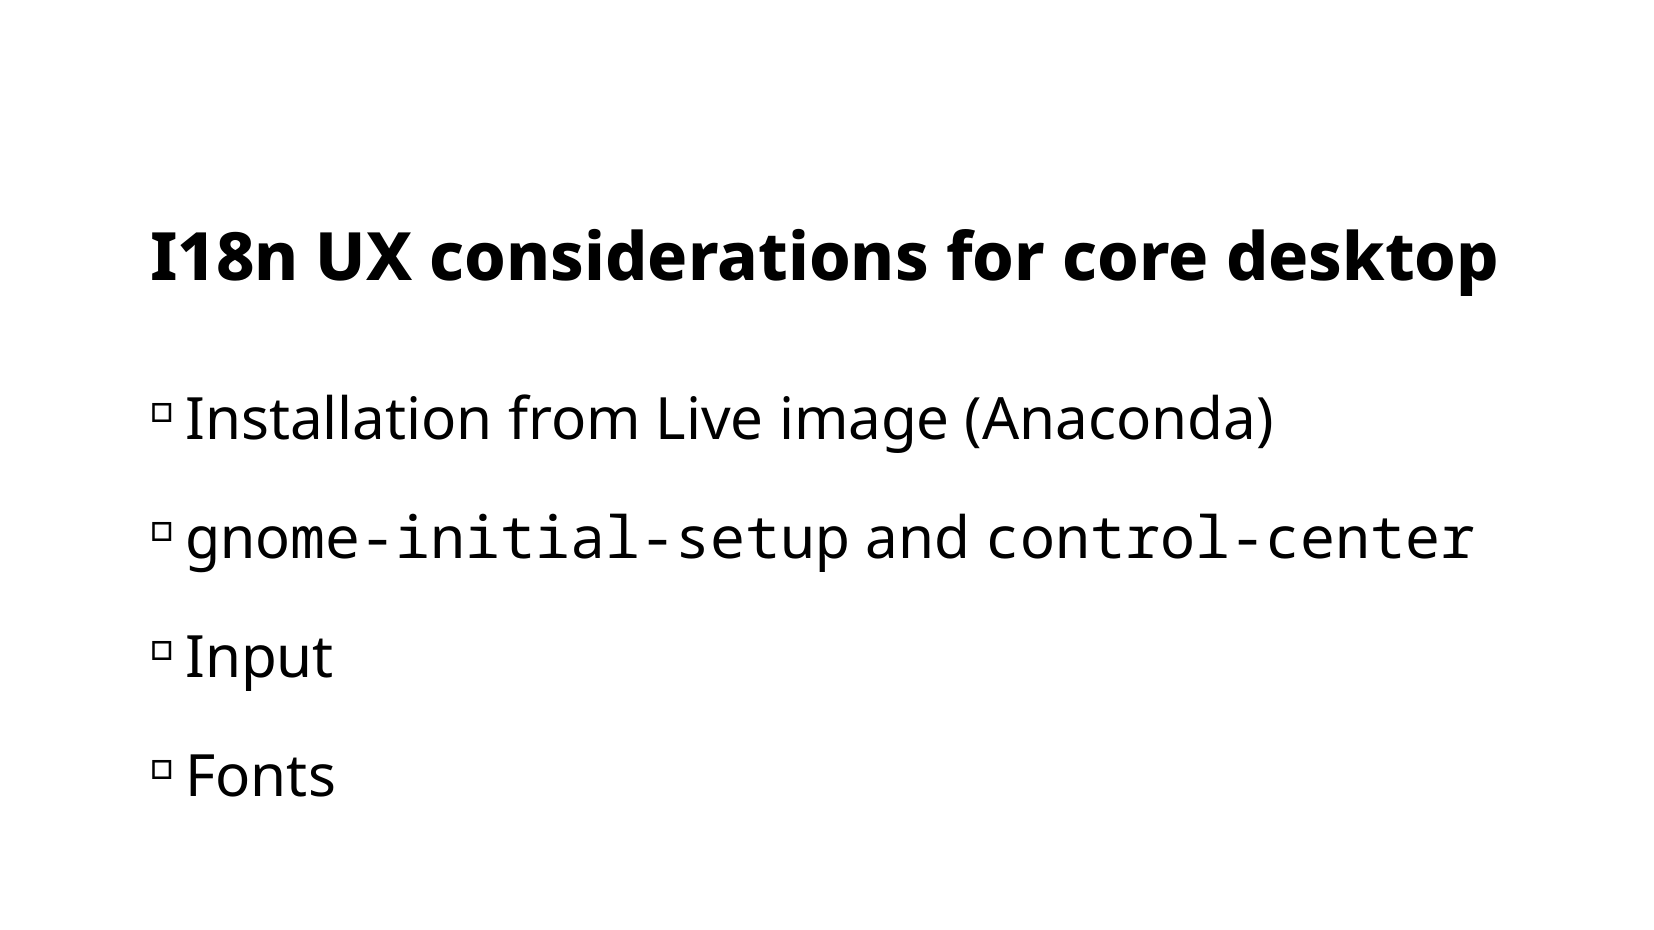

# I18n UX considerations for core desktop
Installation from Live image (Anaconda)
gnome-initial-setup and control-center
Input
Fonts